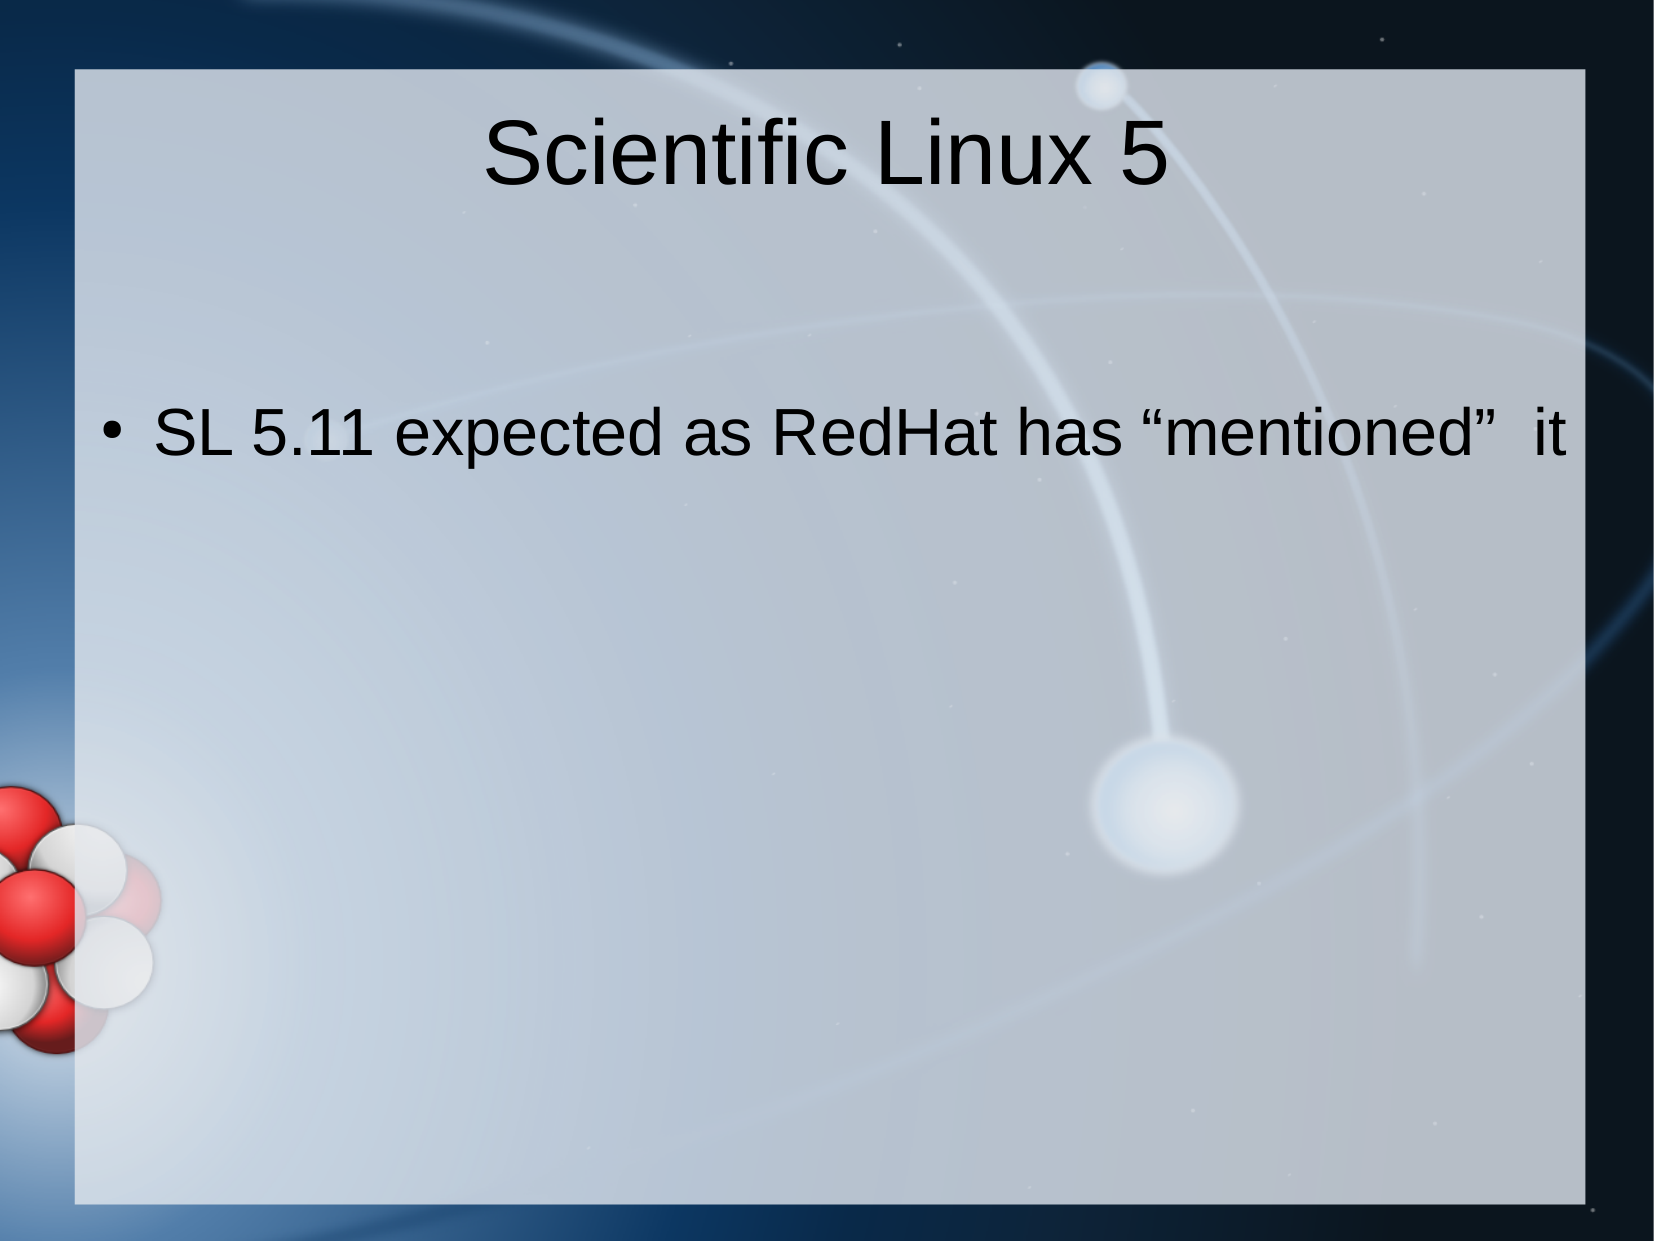

# Scientific Linux 5
SL 5.11 expected as RedHat has “mentioned” it